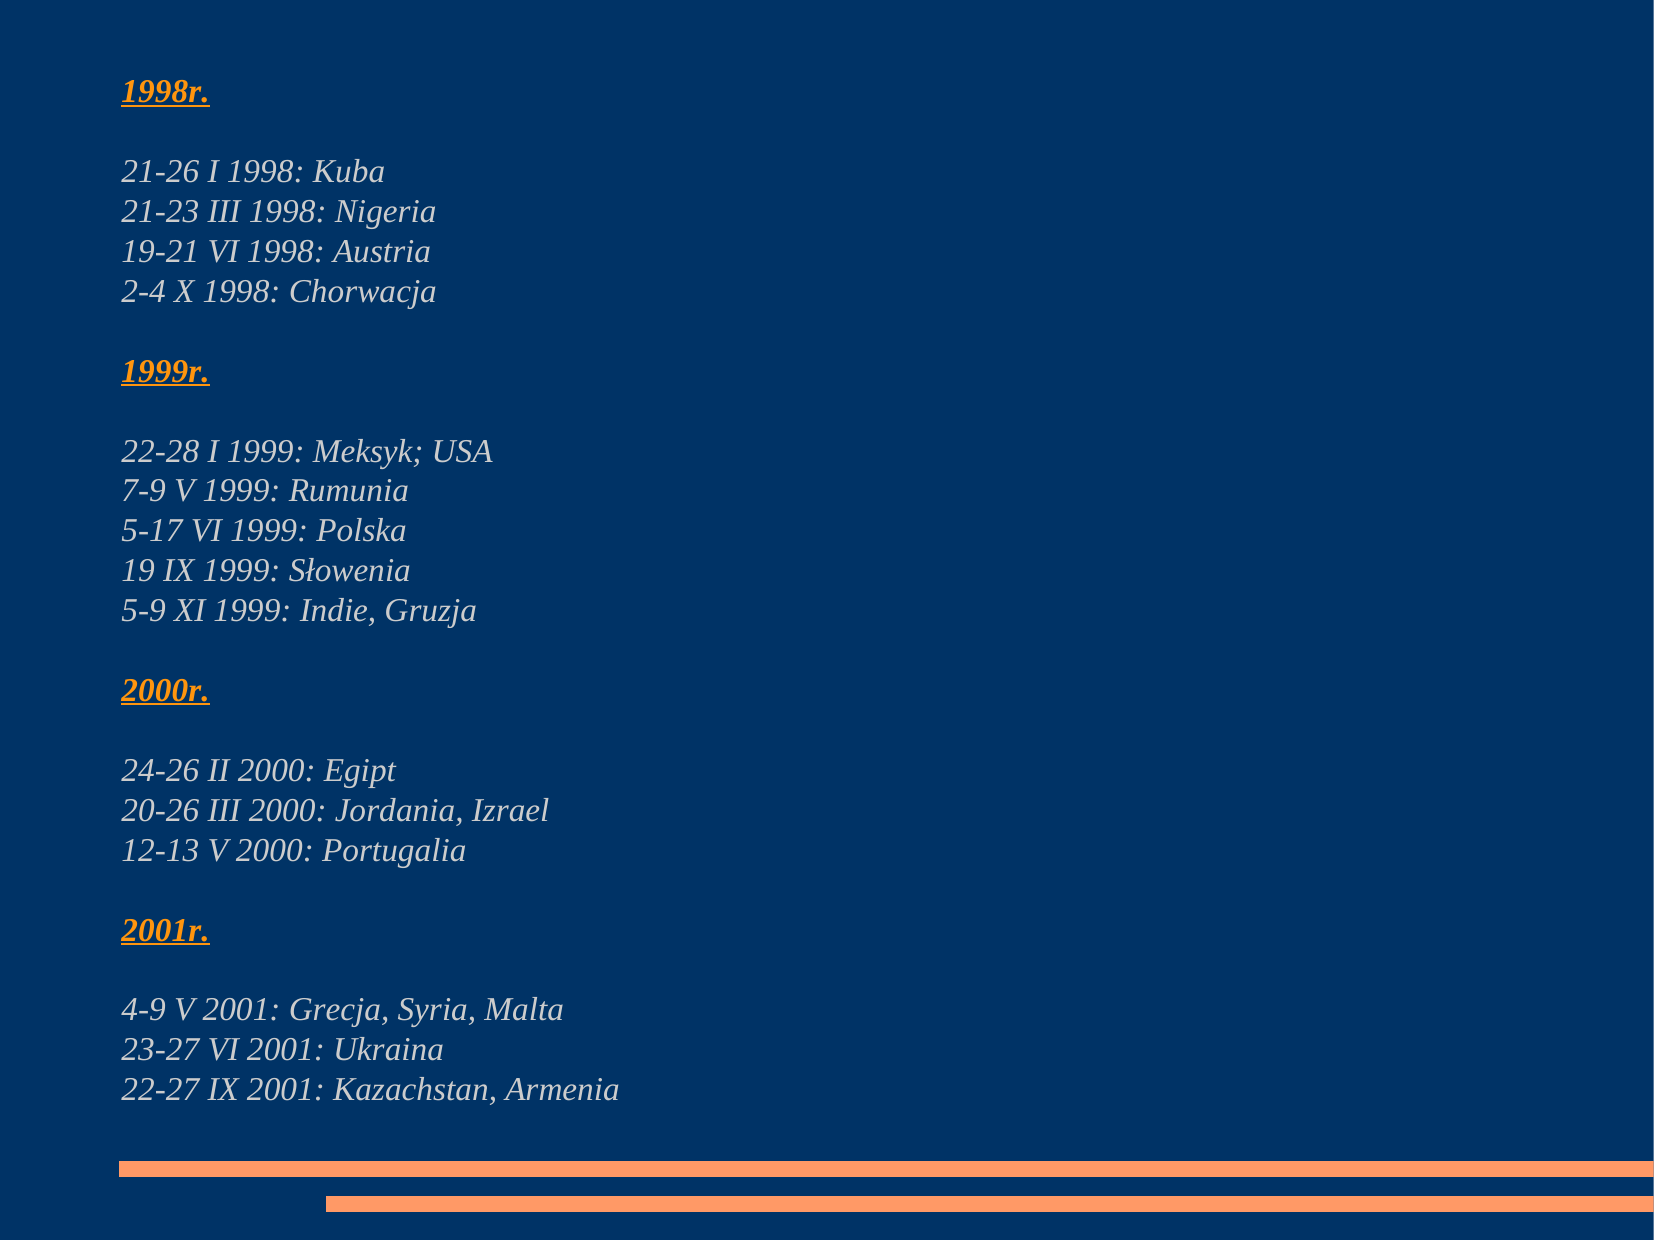

# 1998r.
21-26 I 1998: Kuba
21-23 III 1998: Nigeria
19-21 VI 1998: Austria
2-4 X 1998: Chorwacja
1999r.
22-28 I 1999: Meksyk; USA
7-9 V 1999: Rumunia
5-17 VI 1999: Polska
19 IX 1999: Słowenia
5-9 XI 1999: Indie, Gruzja
2000r.
24-26 II 2000: Egipt
20-26 III 2000: Jordania, Izrael
12-13 V 2000: Portugalia
2001r.
4-9 V 2001: Grecja, Syria, Malta
23-27 VI 2001: Ukraina
22-27 IX 2001: Kazachstan, Armenia